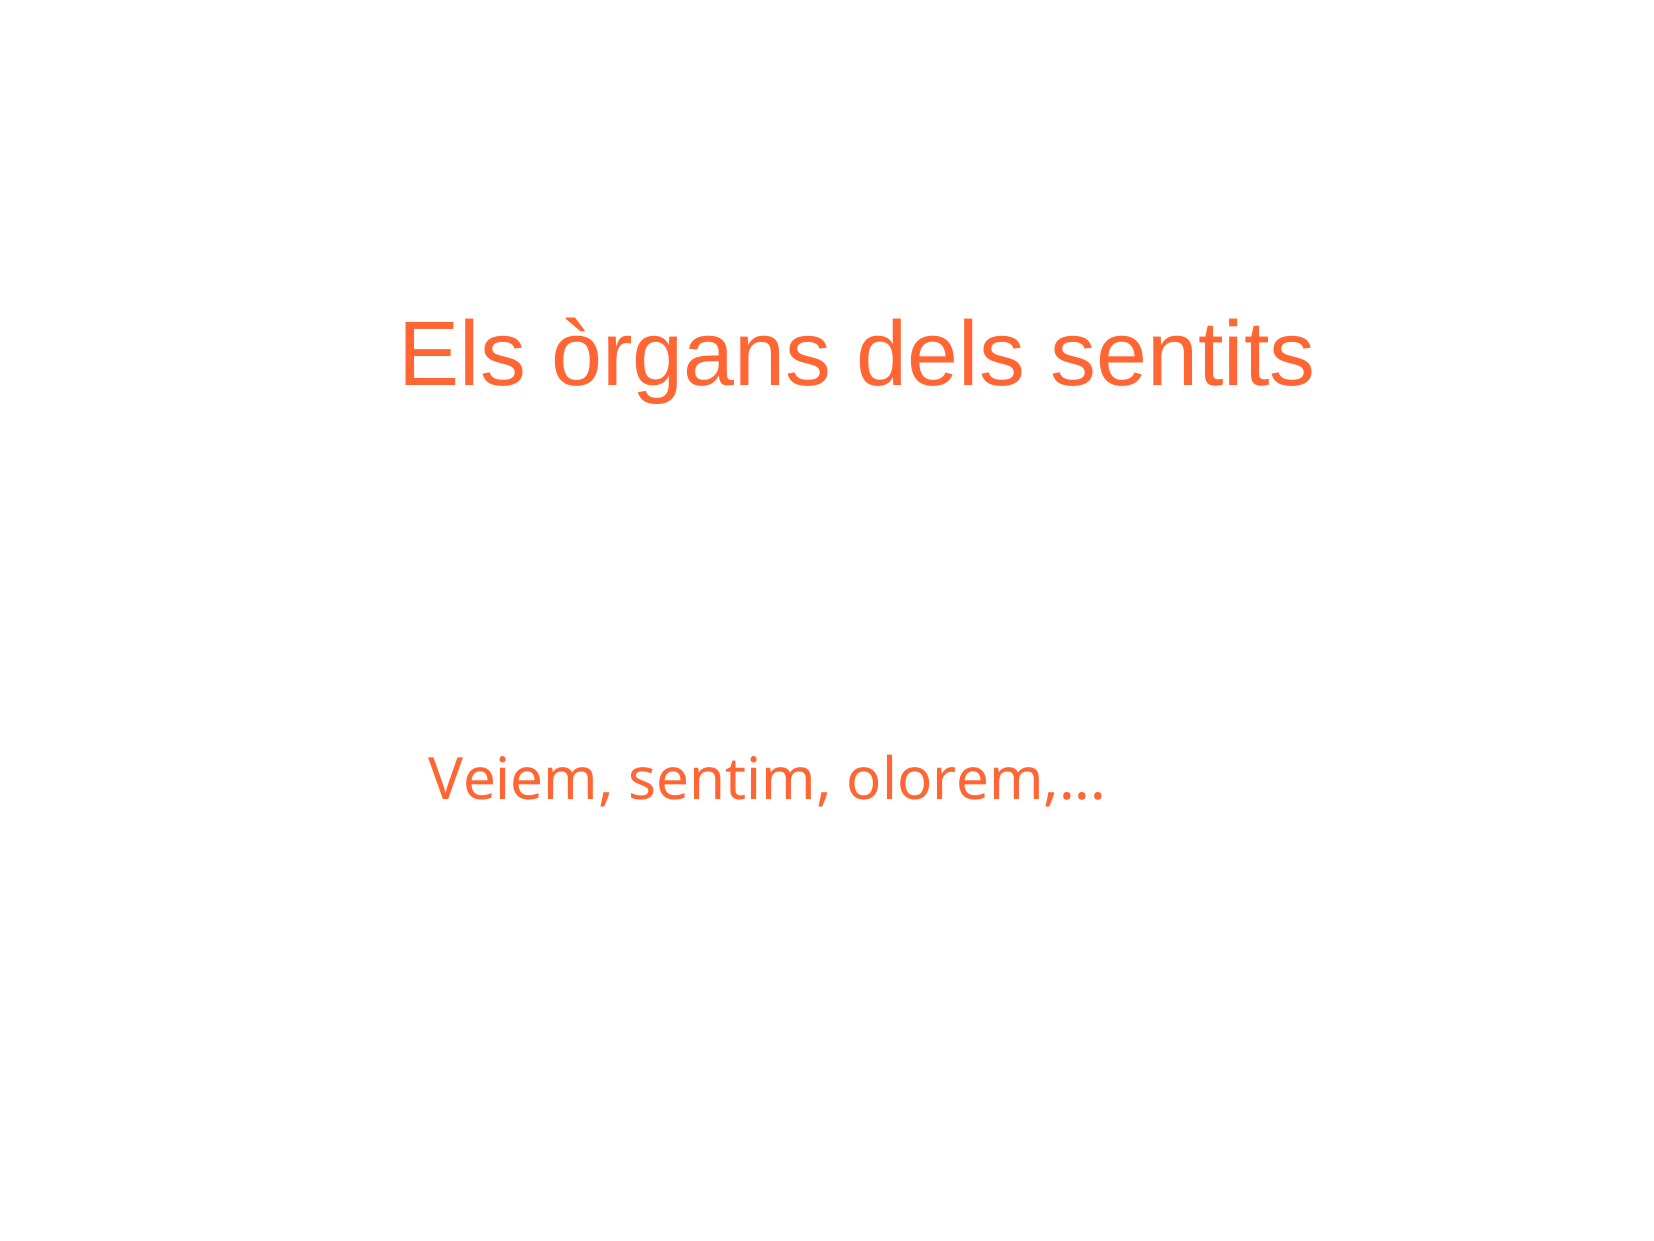

Els òrgans dels sentits
Veiem, sentim, olorem,...